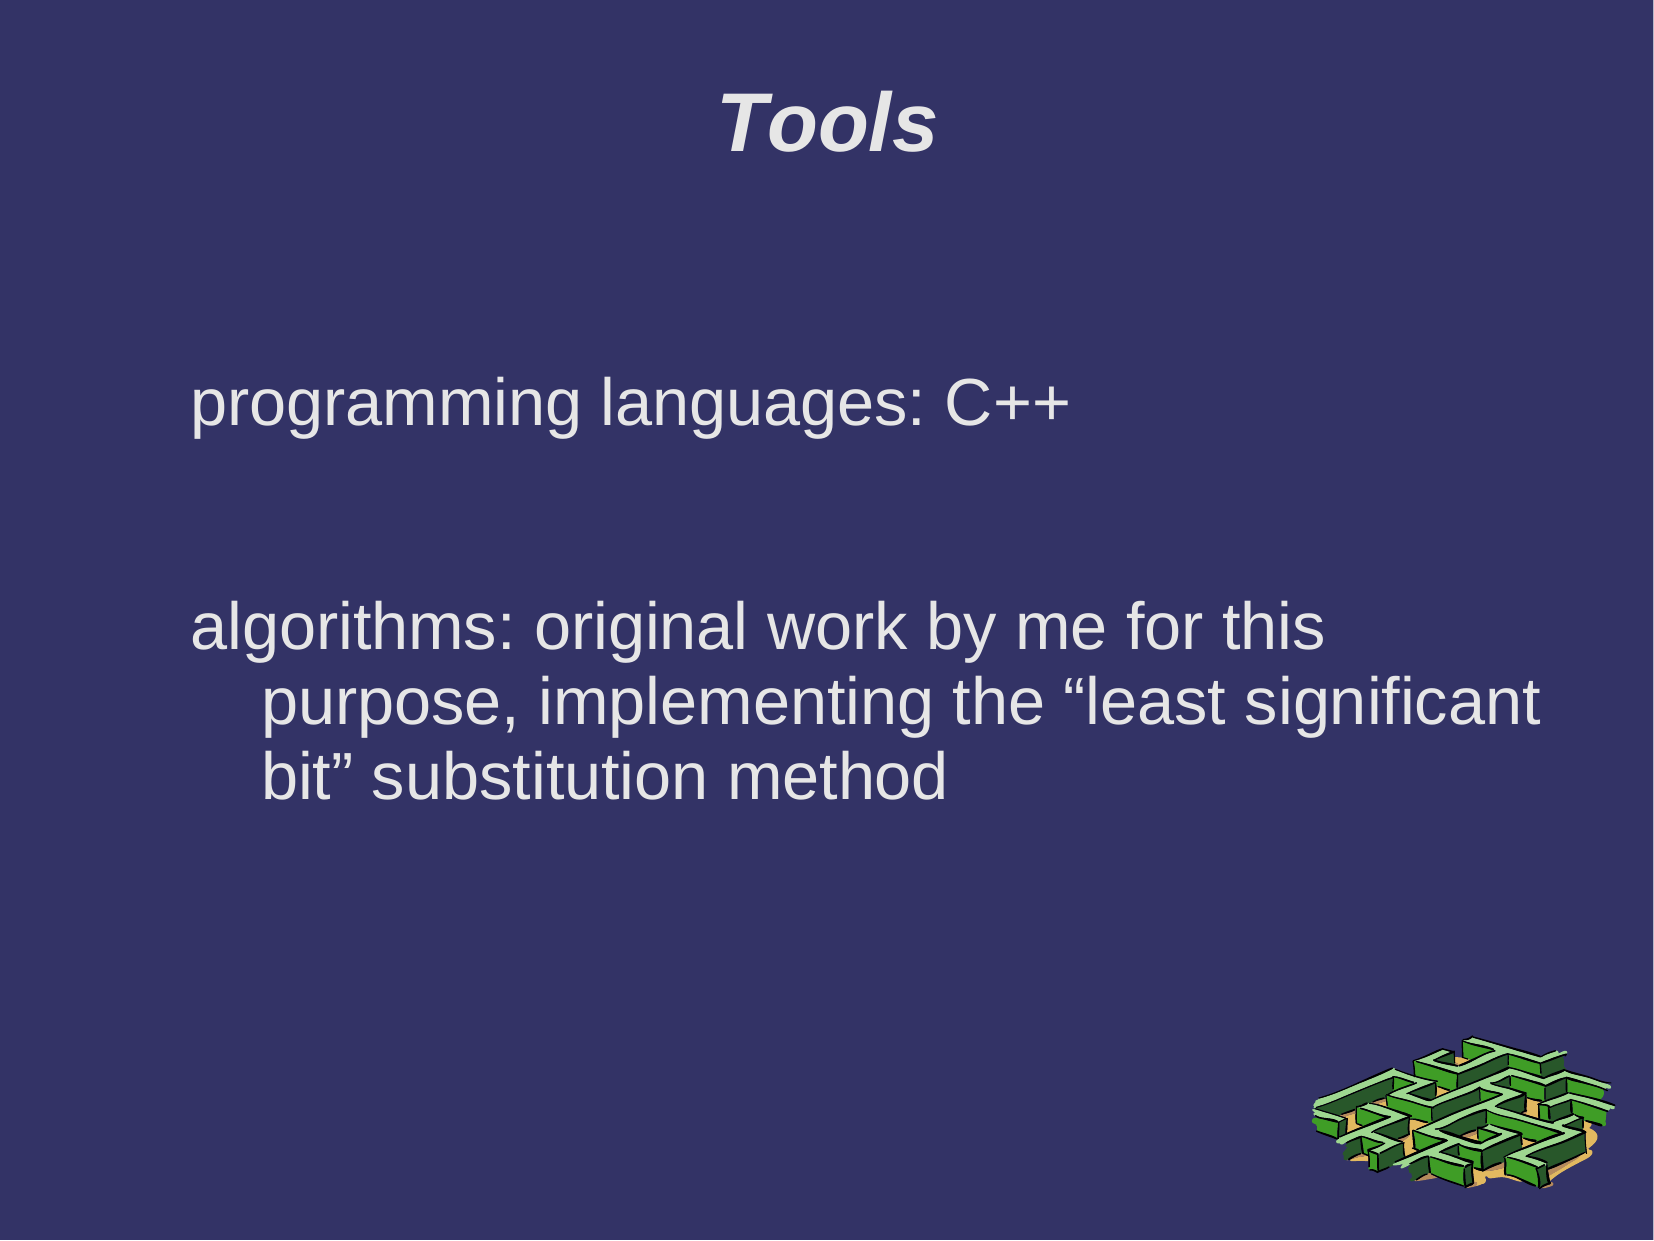

# Tools
programming languages: C++
algorithms: original work by me for this purpose, implementing the “least significant bit” substitution method